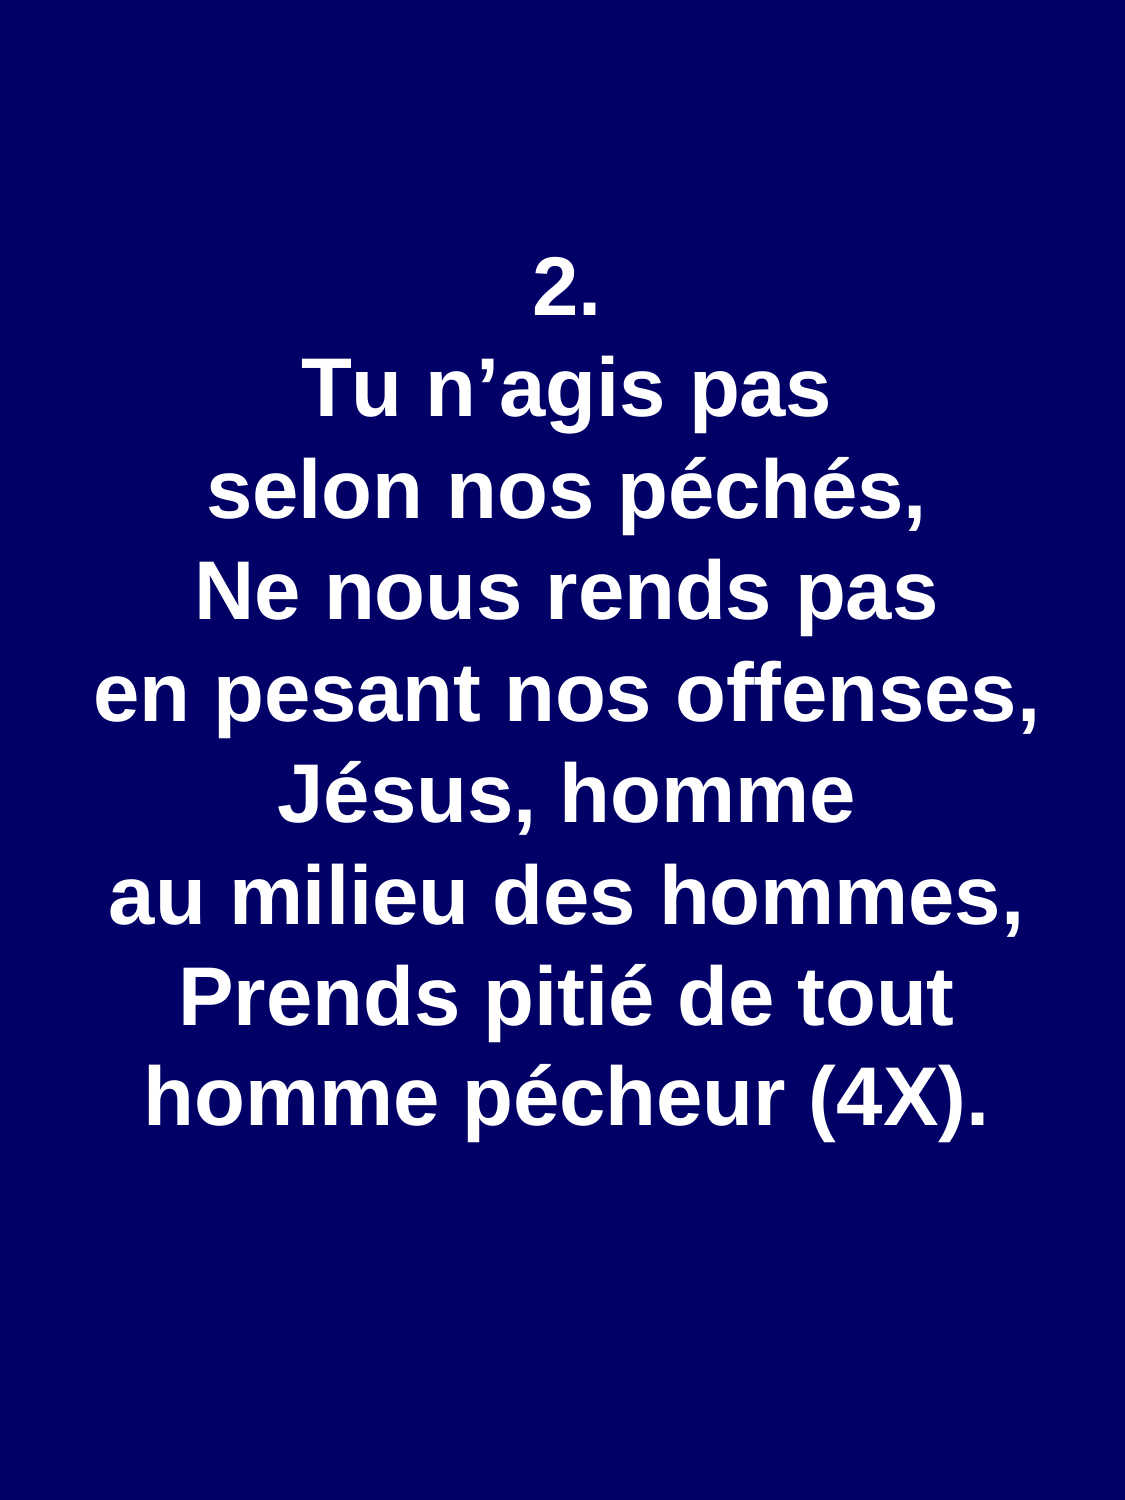

2.
Tu n’agis pas
selon nos péchés,
Ne nous rends pas
en pesant nos offenses,
Jésus, homme
au milieu des hommes,
Prends pitié de tout homme pécheur (4X).